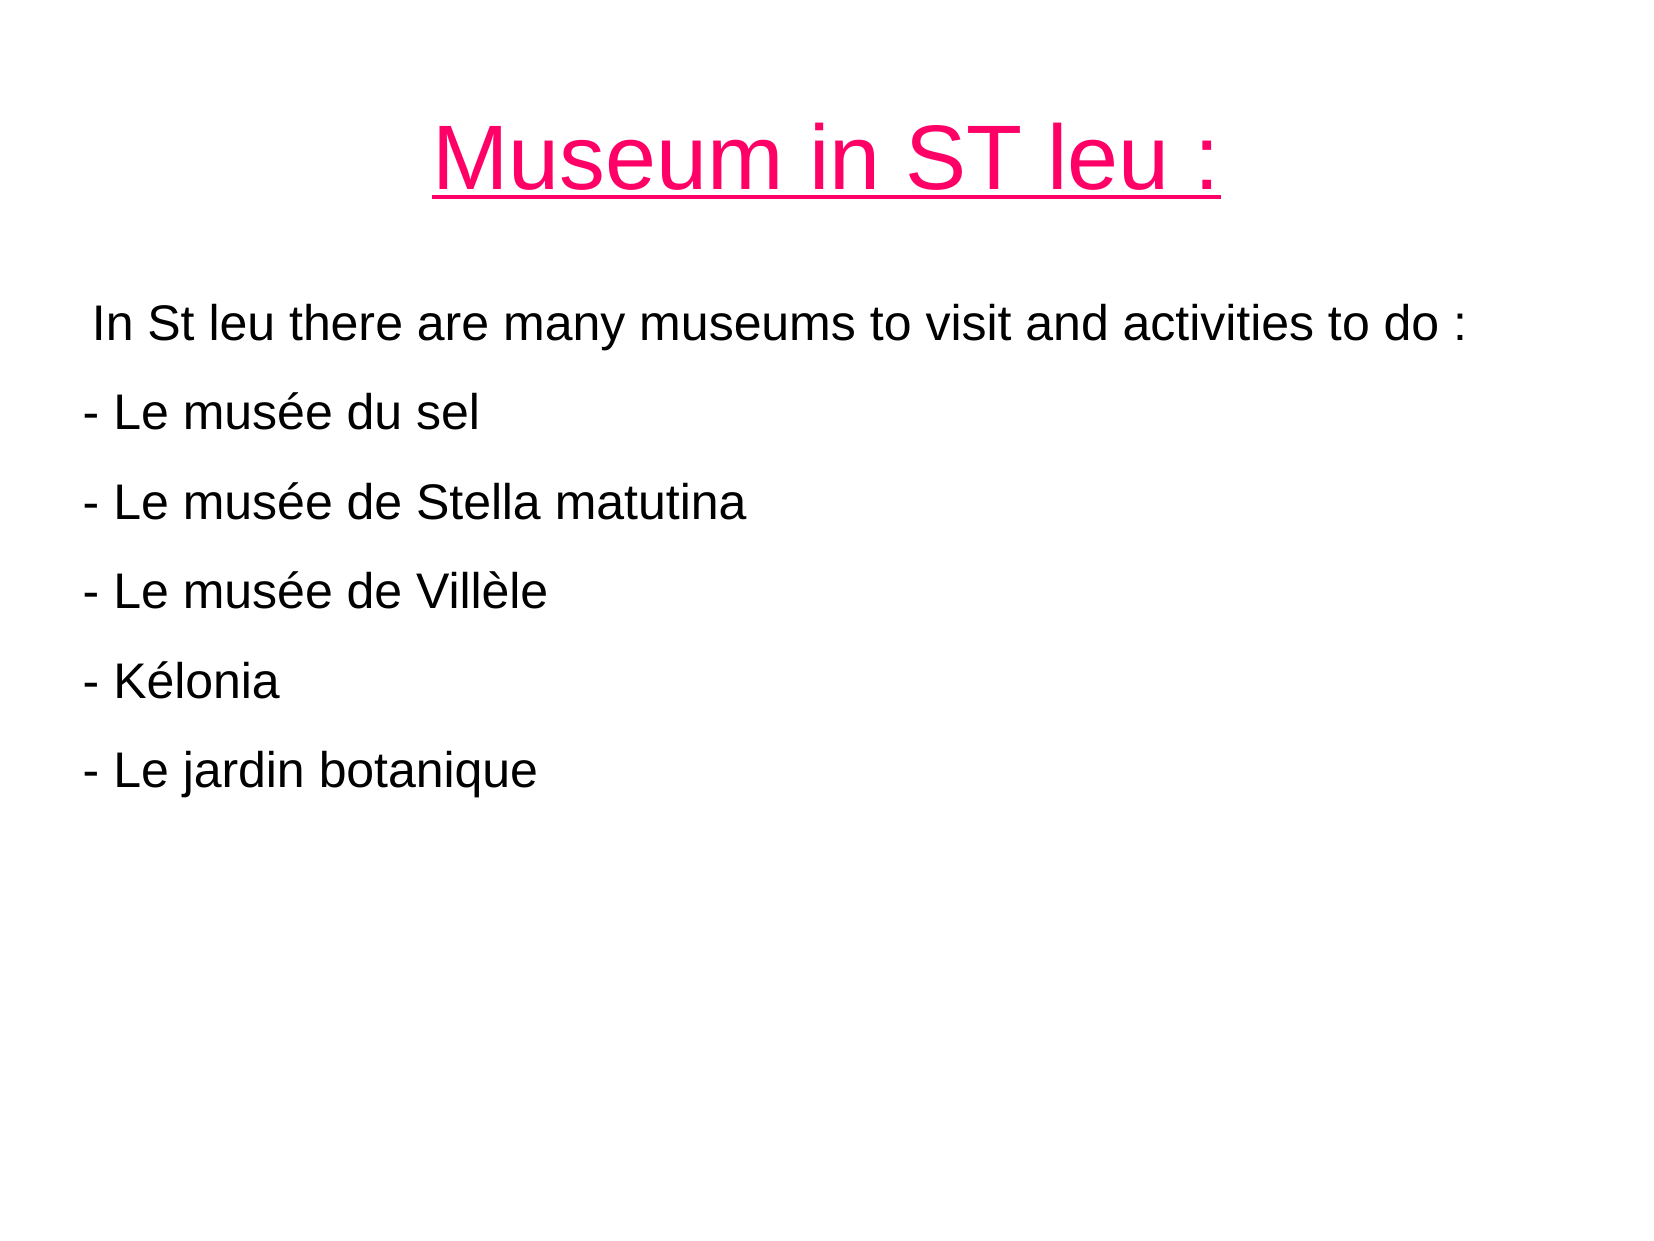

# Museum in ST leu :
 In St leu there are many museums to visit and activities to do :
- Le musée du sel
- Le musée de Stella matutina
- Le musée de Villèle
- Kélonia
- Le jardin botanique